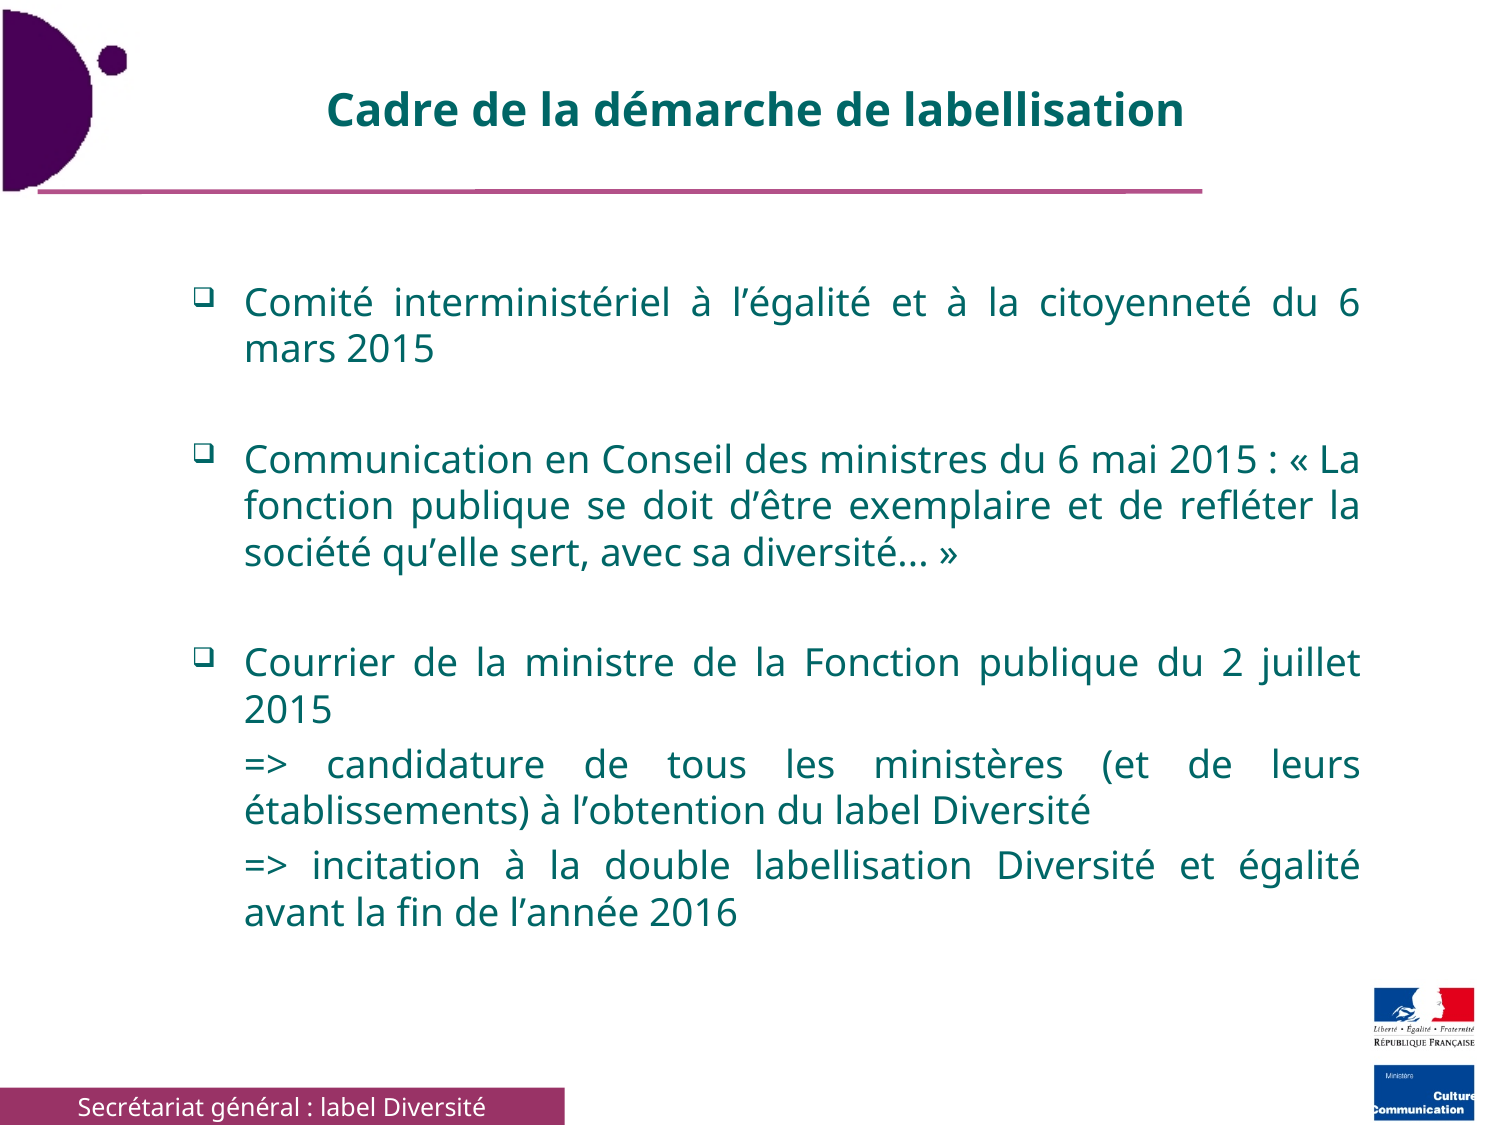

Cadre de la démarche de labellisation
# Comité interministériel à l’égalité et à la citoyenneté du 6 mars 2015
Communication en Conseil des ministres du 6 mai 2015 : « La fonction publique se doit d’être exemplaire et de refléter la société qu’elle sert, avec sa diversité... »
Courrier de la ministre de la Fonction publique du 2 juillet 2015
=> candidature de tous les ministères (et de leurs établissements) à l’obtention du label Diversité
=> incitation à la double labellisation Diversité et égalité avant la fin de l’année 2016